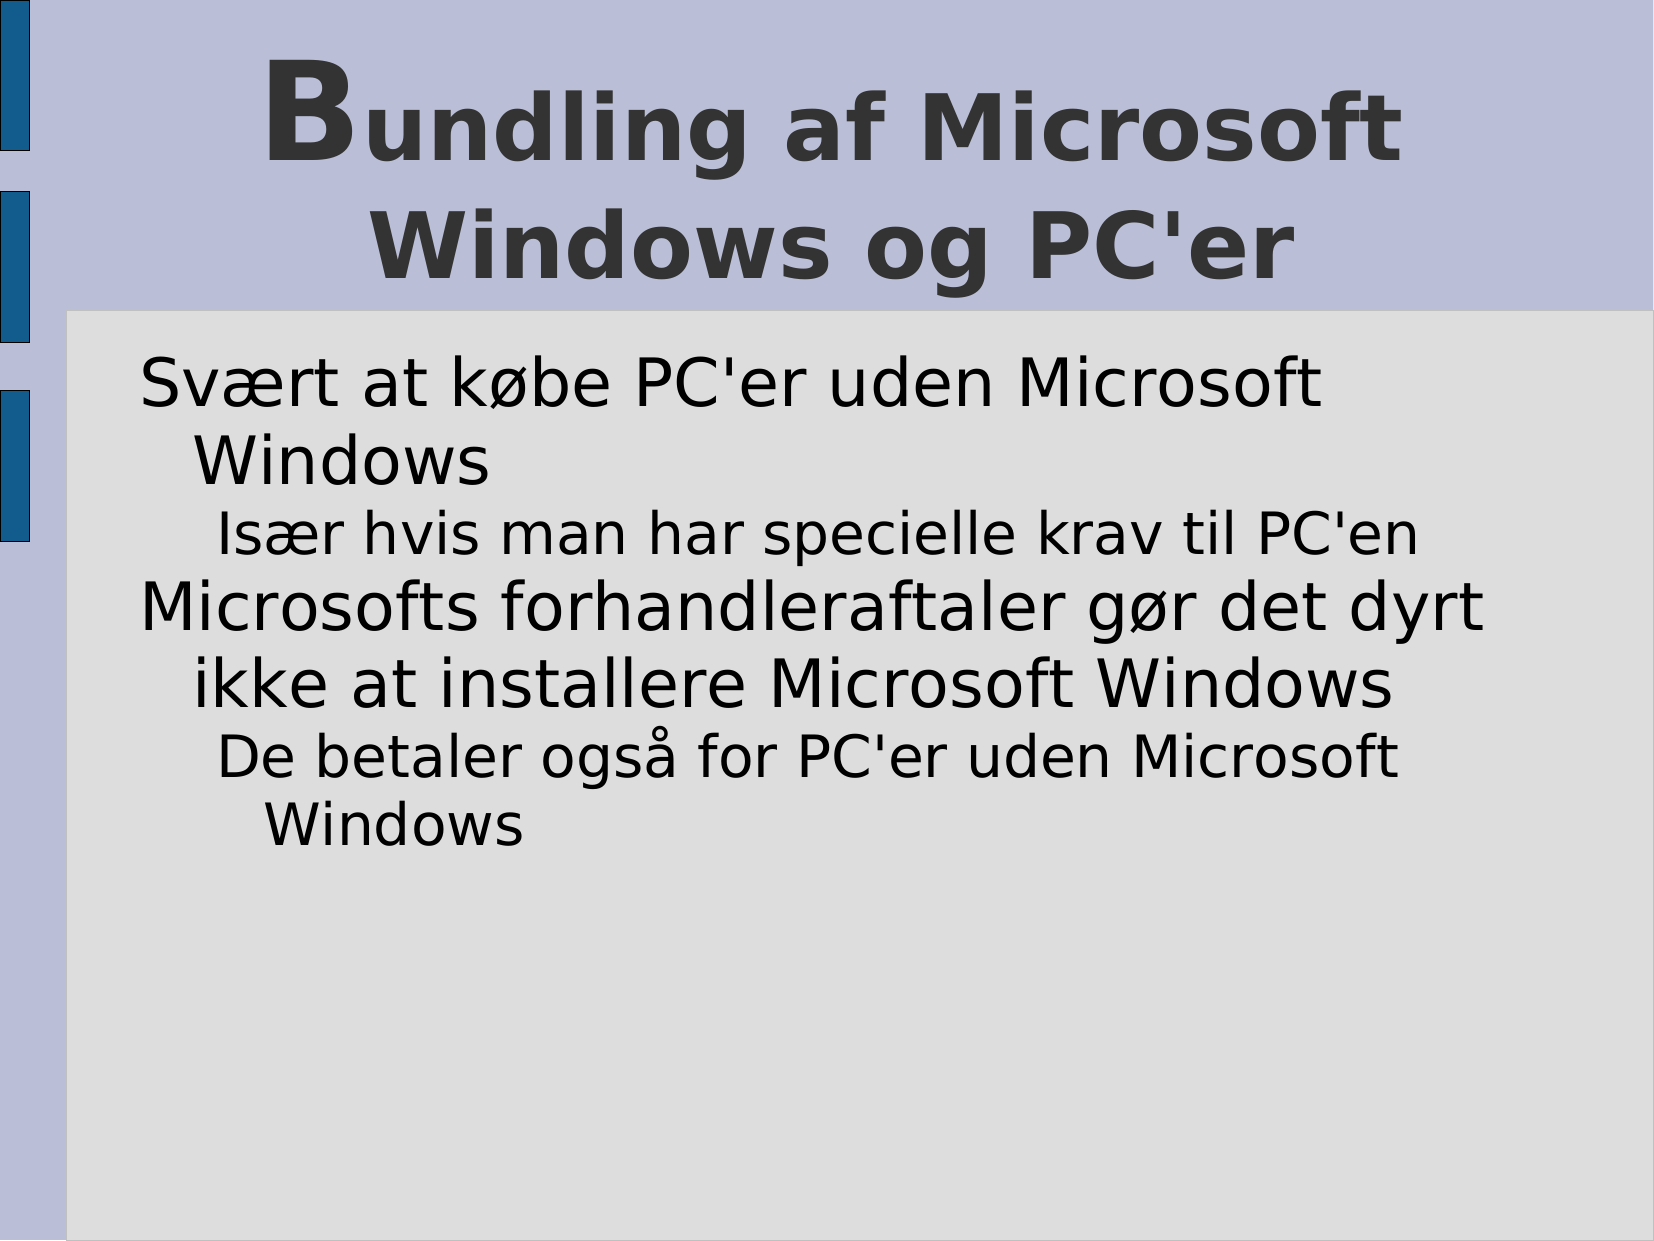

# Bundling af Microsoft Windows og PC'er
Svært at købe PC'er uden Microsoft Windows
Især hvis man har specielle krav til PC'en
Microsofts forhandleraftaler gør det dyrt ikke at installere Microsoft Windows
De betaler også for PC'er uden Microsoft Windows